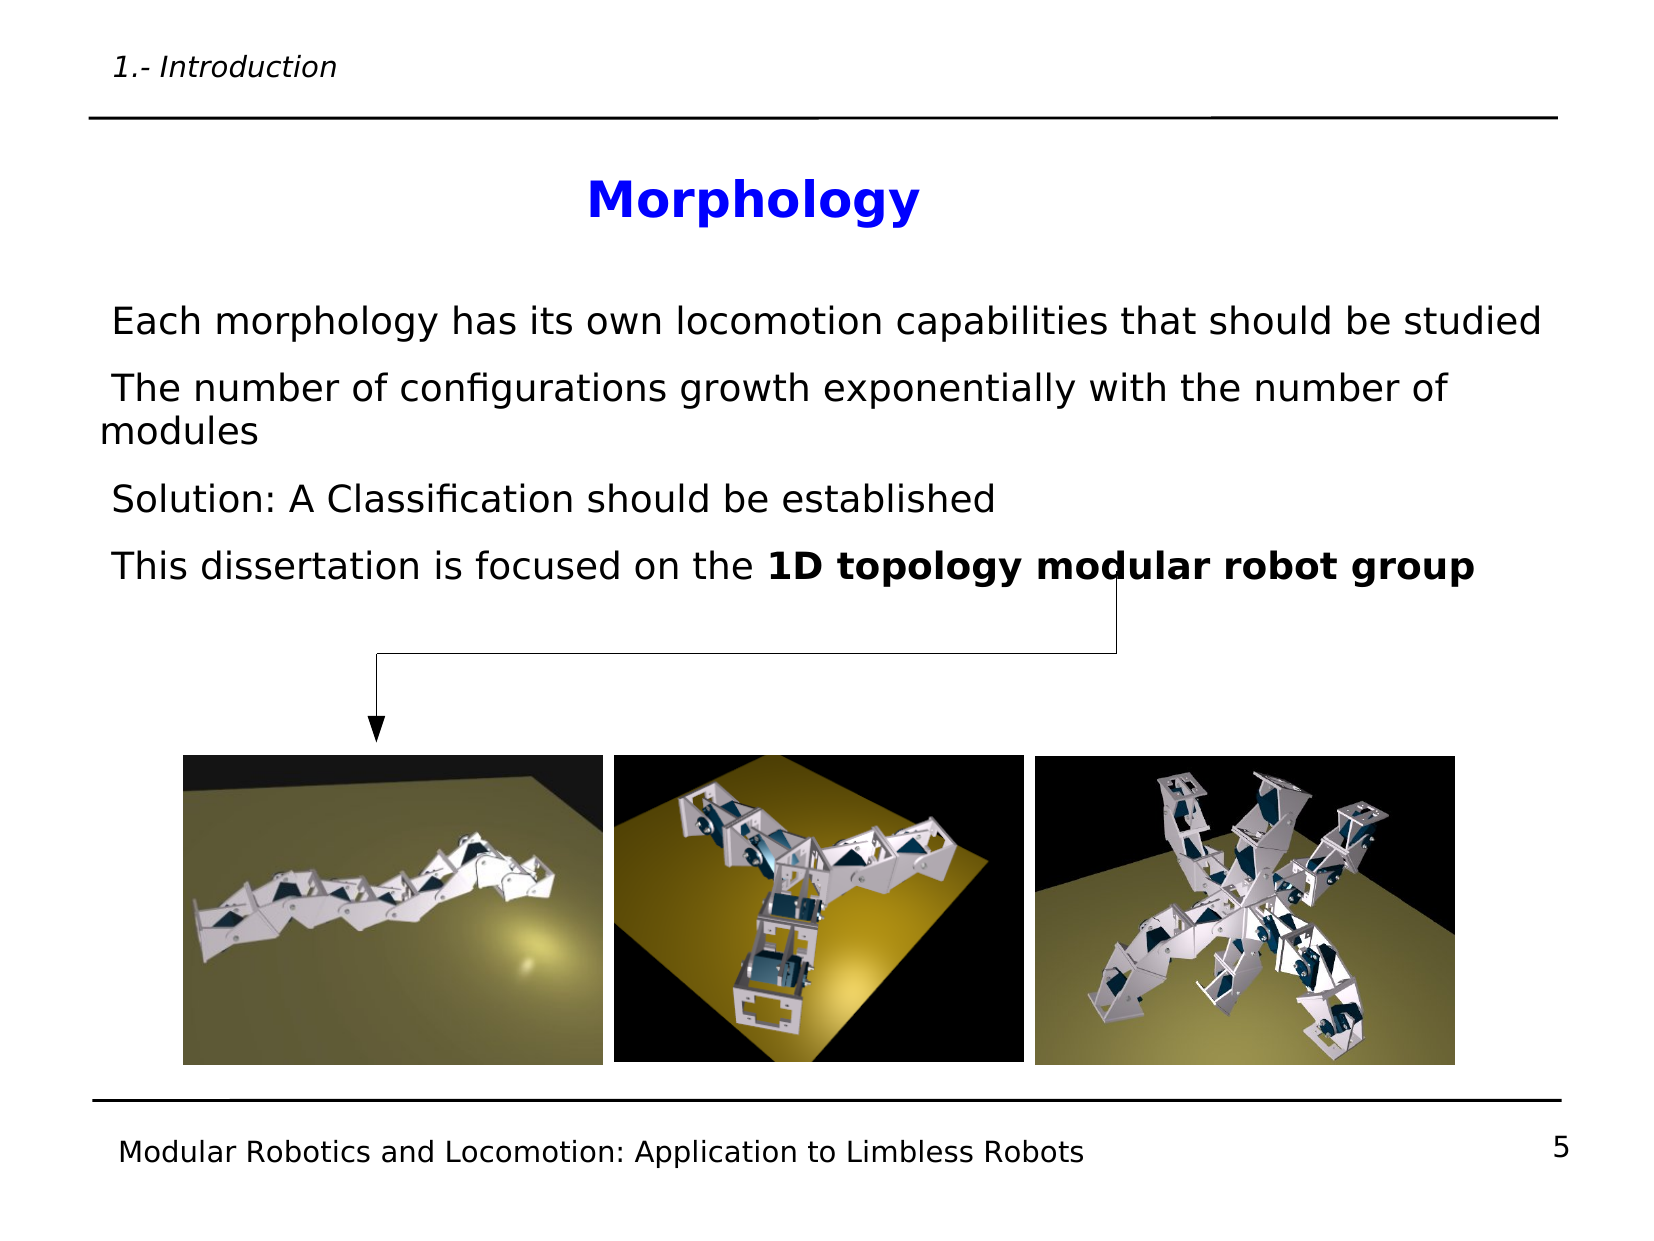

1.- Introduction
Morphology
 Each morphology has its own locomotion capabilities that should be studied
 The number of configurations growth exponentially with the number of modules
 Solution: A Classification should be established
 This dissertation is focused on the 1D topology modular robot group
Modular Robotics and Locomotion: Application to Limbless Robots
5